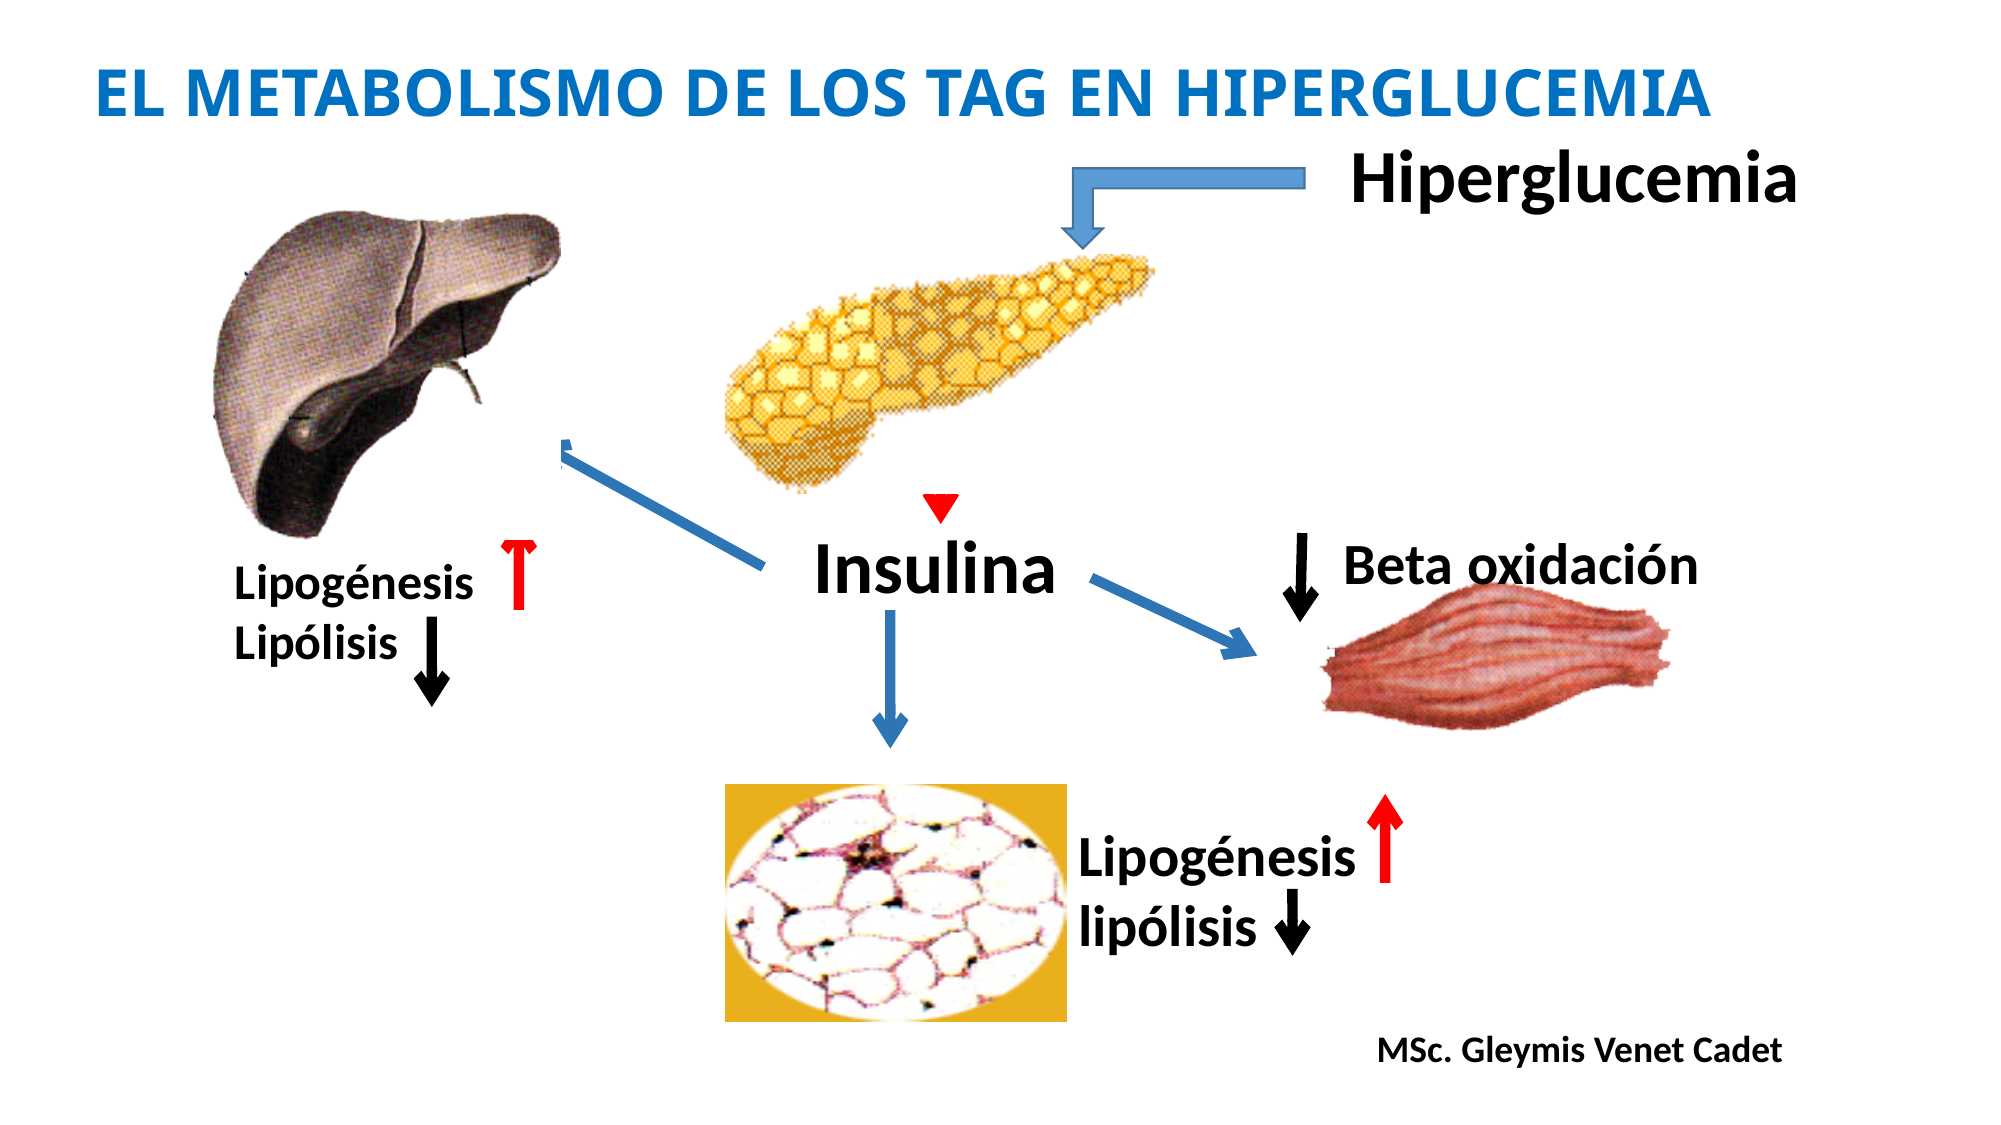

# EL METABOLISMO DE LOS TAG EN HIPERGLUCEMIA
Hiperglucemia
Insulina
Beta oxidación
Lipogénesis
Lipólisis
Lipogénesis
lipólisis
BETA
MSc. Gleymis Venet Cadet